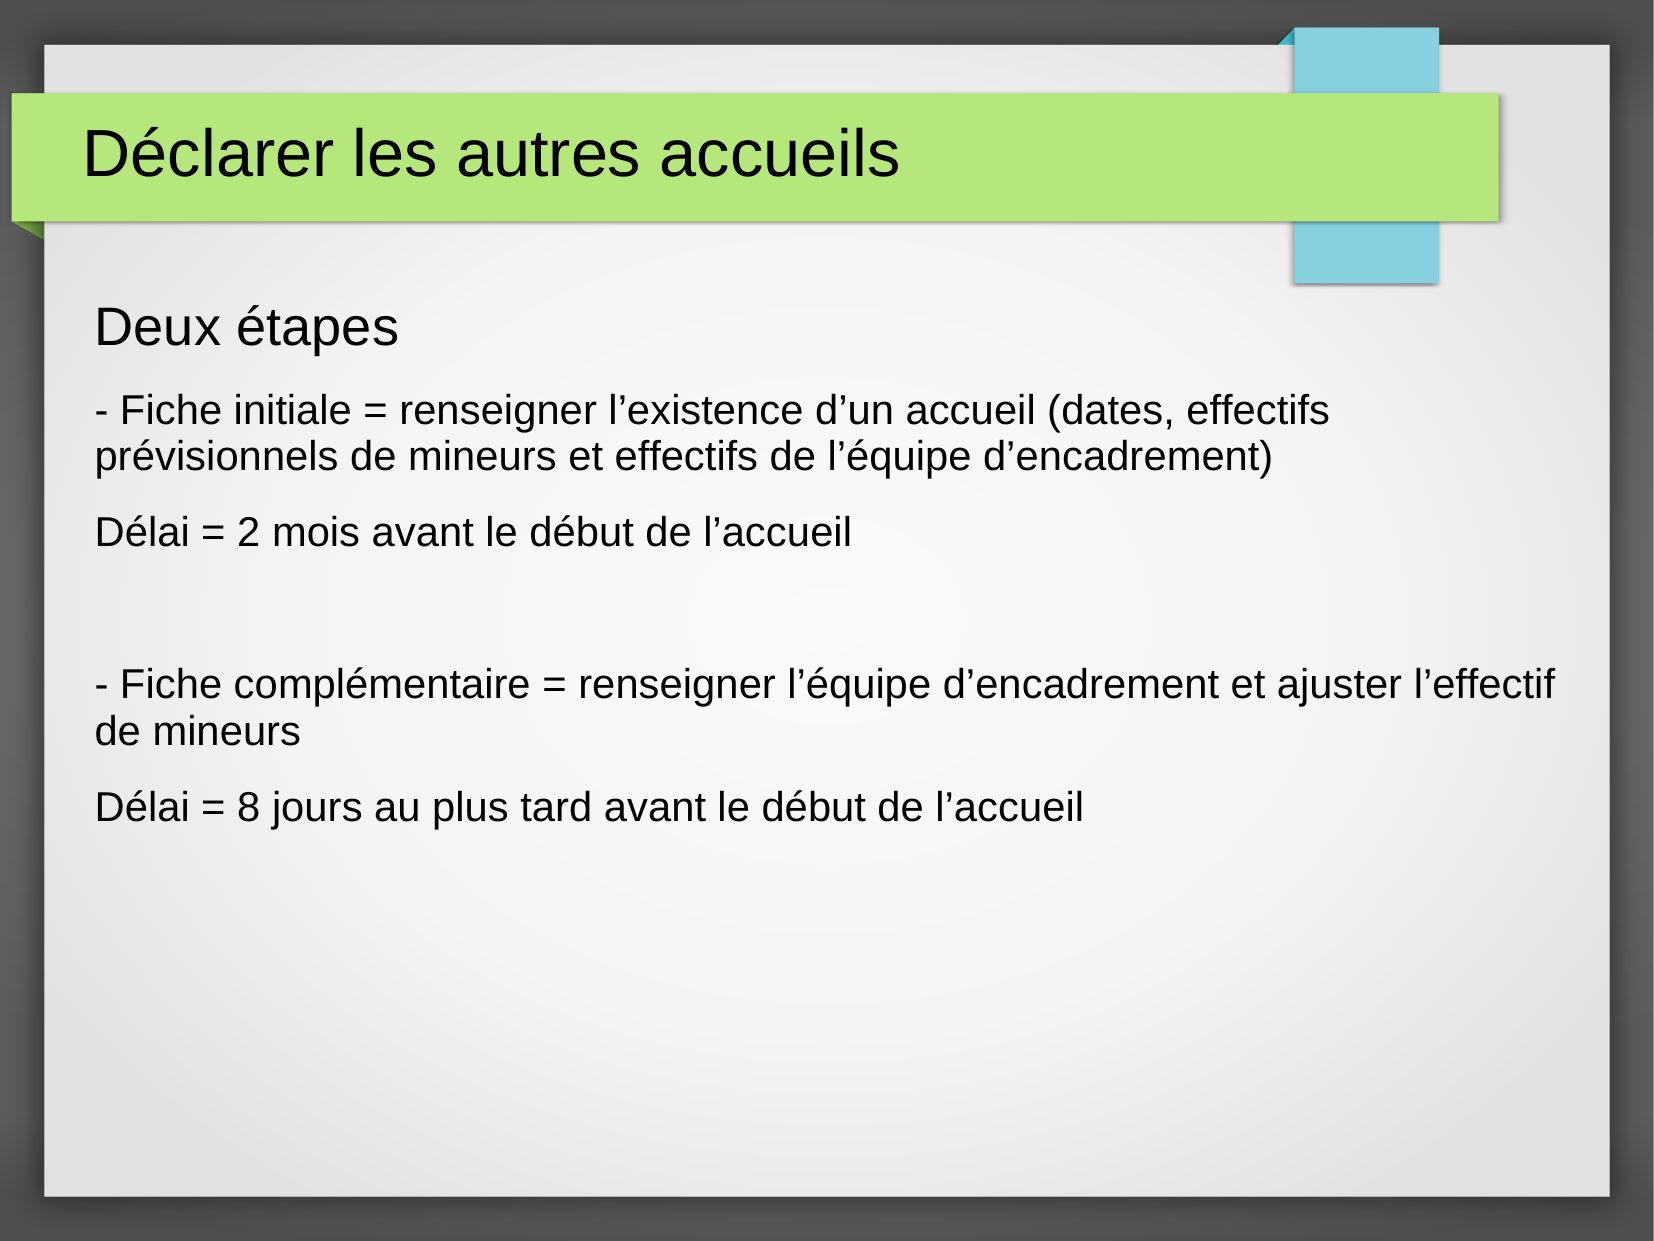

# Déclarer les autres accueils
Deux étapes
- Fiche initiale = renseigner l’existence d’un accueil (dates, effectifs prévisionnels de mineurs et effectifs de l’équipe d’encadrement)
Délai = 2 mois avant le début de l’accueil
- Fiche complémentaire = renseigner l’équipe d’encadrement et ajuster l’effectif de mineurs
Délai = 8 jours au plus tard avant le début de l’accueil